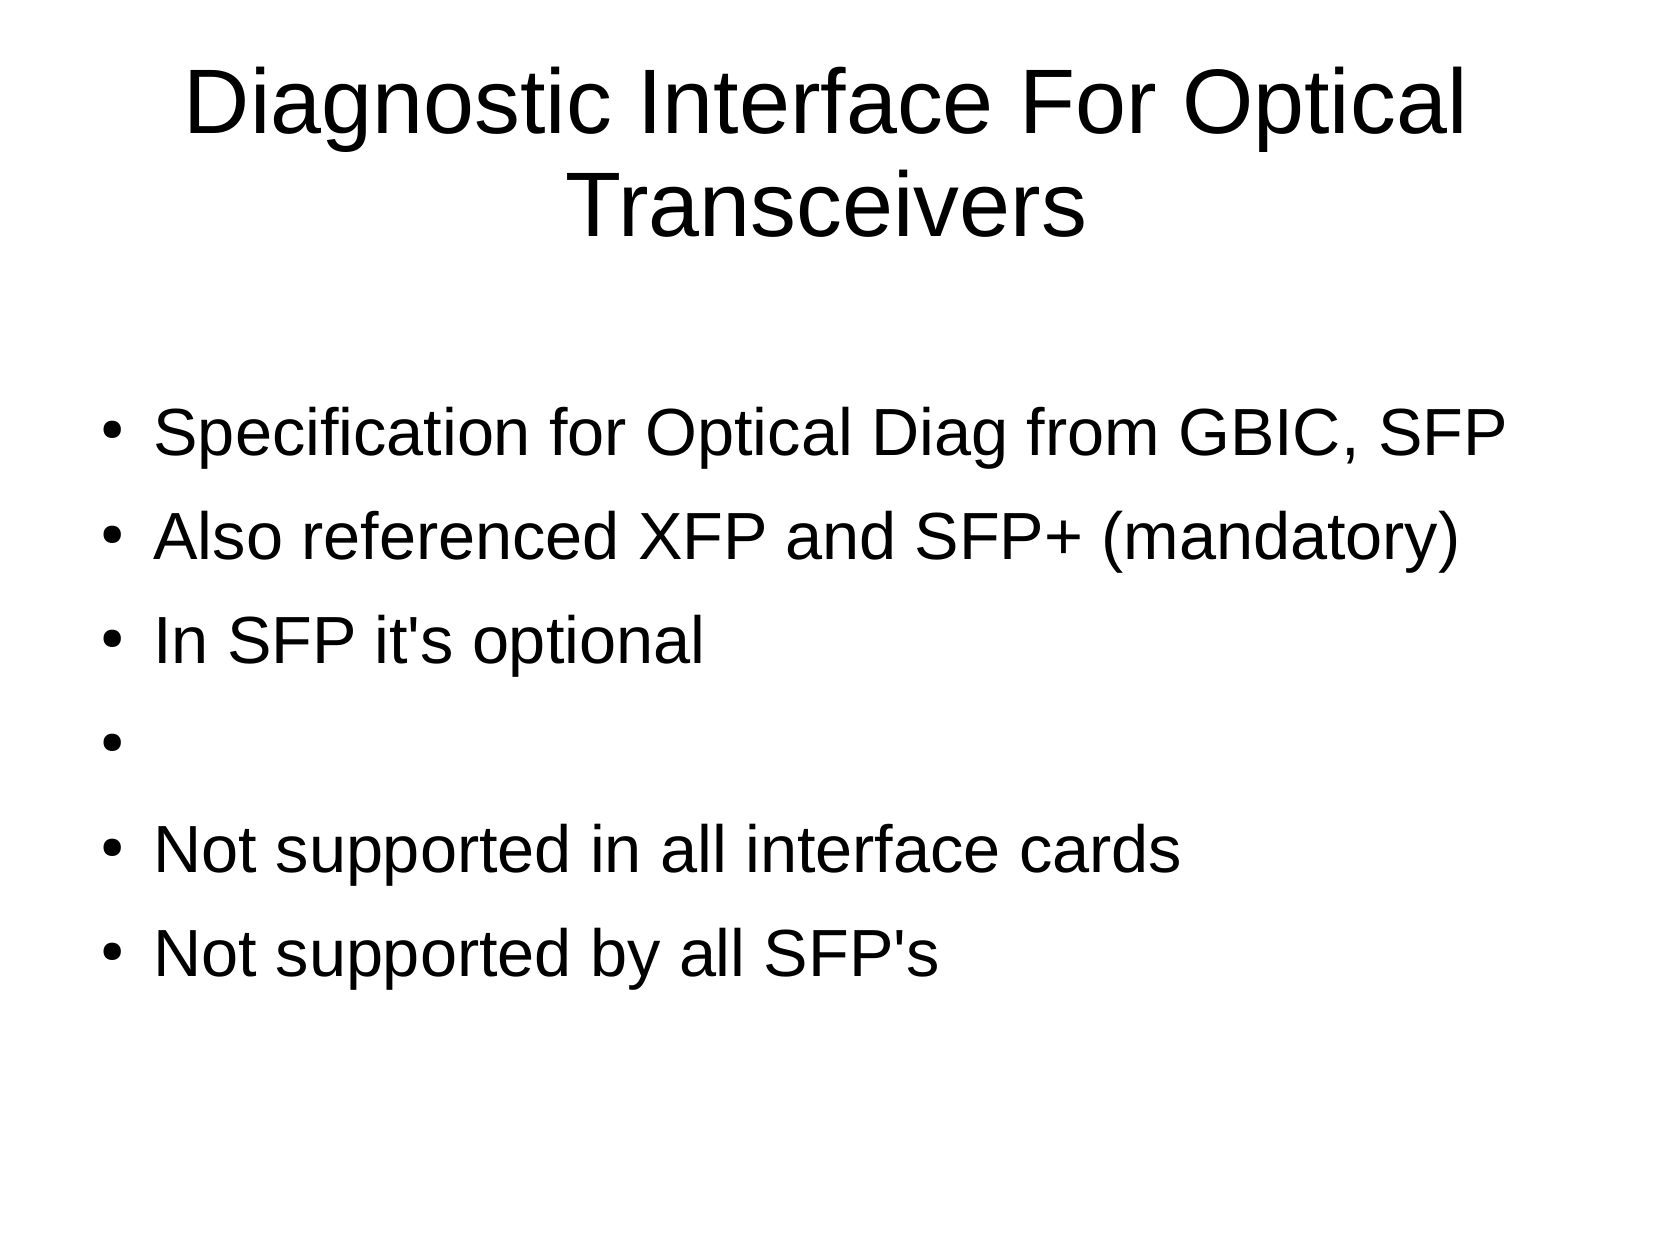

# Diagnostic Interface For Optical Transceivers
Specification for Optical Diag from GBIC, SFP
Also referenced XFP and SFP+ (mandatory)
In SFP it's optional
Not supported in all interface cards
Not supported by all SFP's